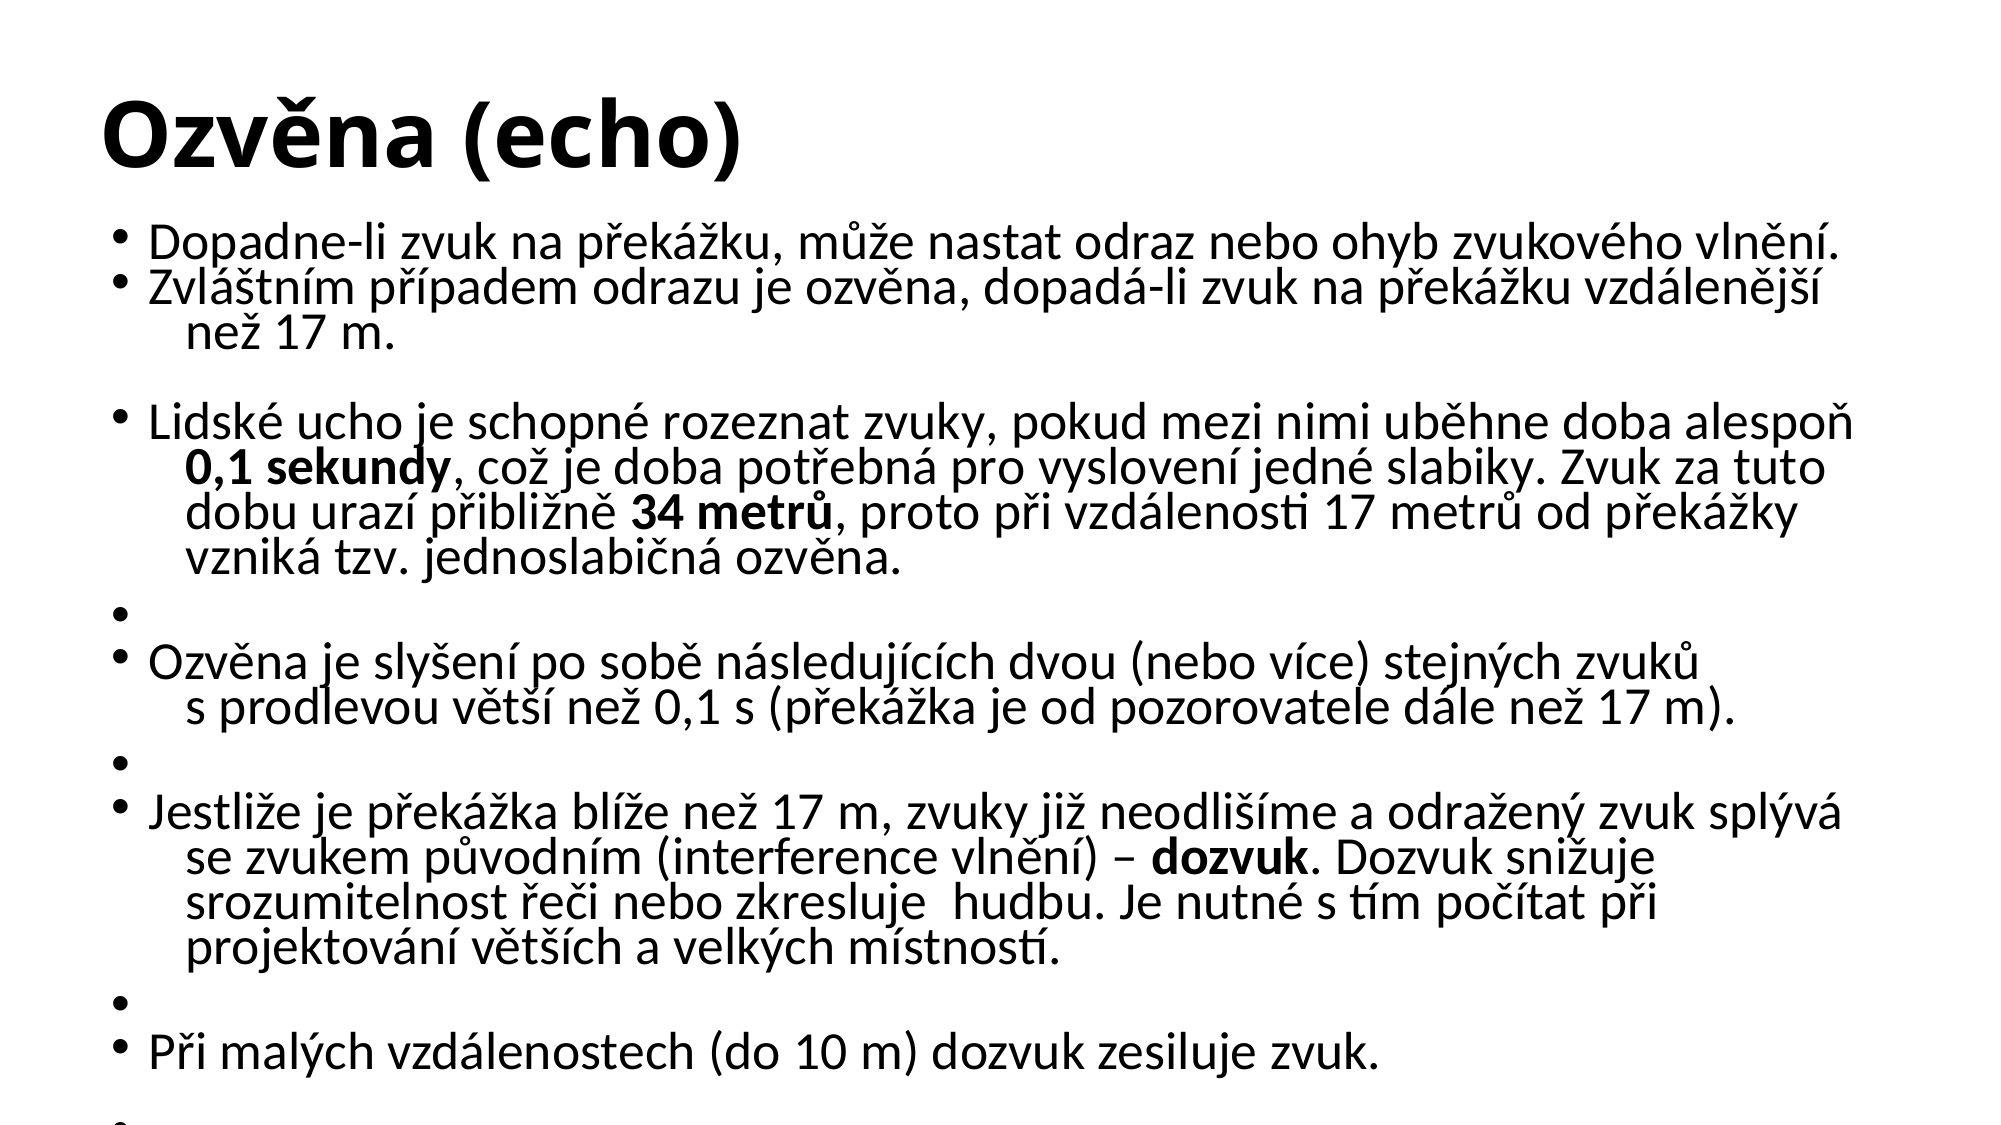

# Ozvěna (echo)
Dopadne-li zvuk na překážku, může nastat odraz nebo ohyb zvukového vlnění.
Zvláštním případem odrazu je ozvěna, dopadá-li zvuk na překážku vzdálenější než 17 m.
Lidské ucho je schopné rozeznat zvuky, pokud mezi nimi uběhne doba alespoň 0,1 sekundy, což je doba potřebná pro vyslovení jedné slabiky. Zvuk za tuto dobu urazí přibližně 34 metrů, proto při vzdálenosti 17 metrů od překážky vzniká tzv. jednoslabičná ozvěna.
Ozvěna je slyšení po sobě následujících dvou (nebo více) stejných zvuků s prodlevou větší než 0,1 s (překážka je od pozorovatele dále než 17 m).
Jestliže je překážka blíže než 17 m, zvuky již neodlišíme a odražený zvuk splývá se zvukem původním (interference vlnění) – dozvuk. Dozvuk snižuje srozumitelnost řeči nebo zkresluje  hudbu. Je nutné s tím počítat při projektování větších a velkých místností.
Při malých vzdálenostech (do 10 m) dozvuk zesiluje zvuk.